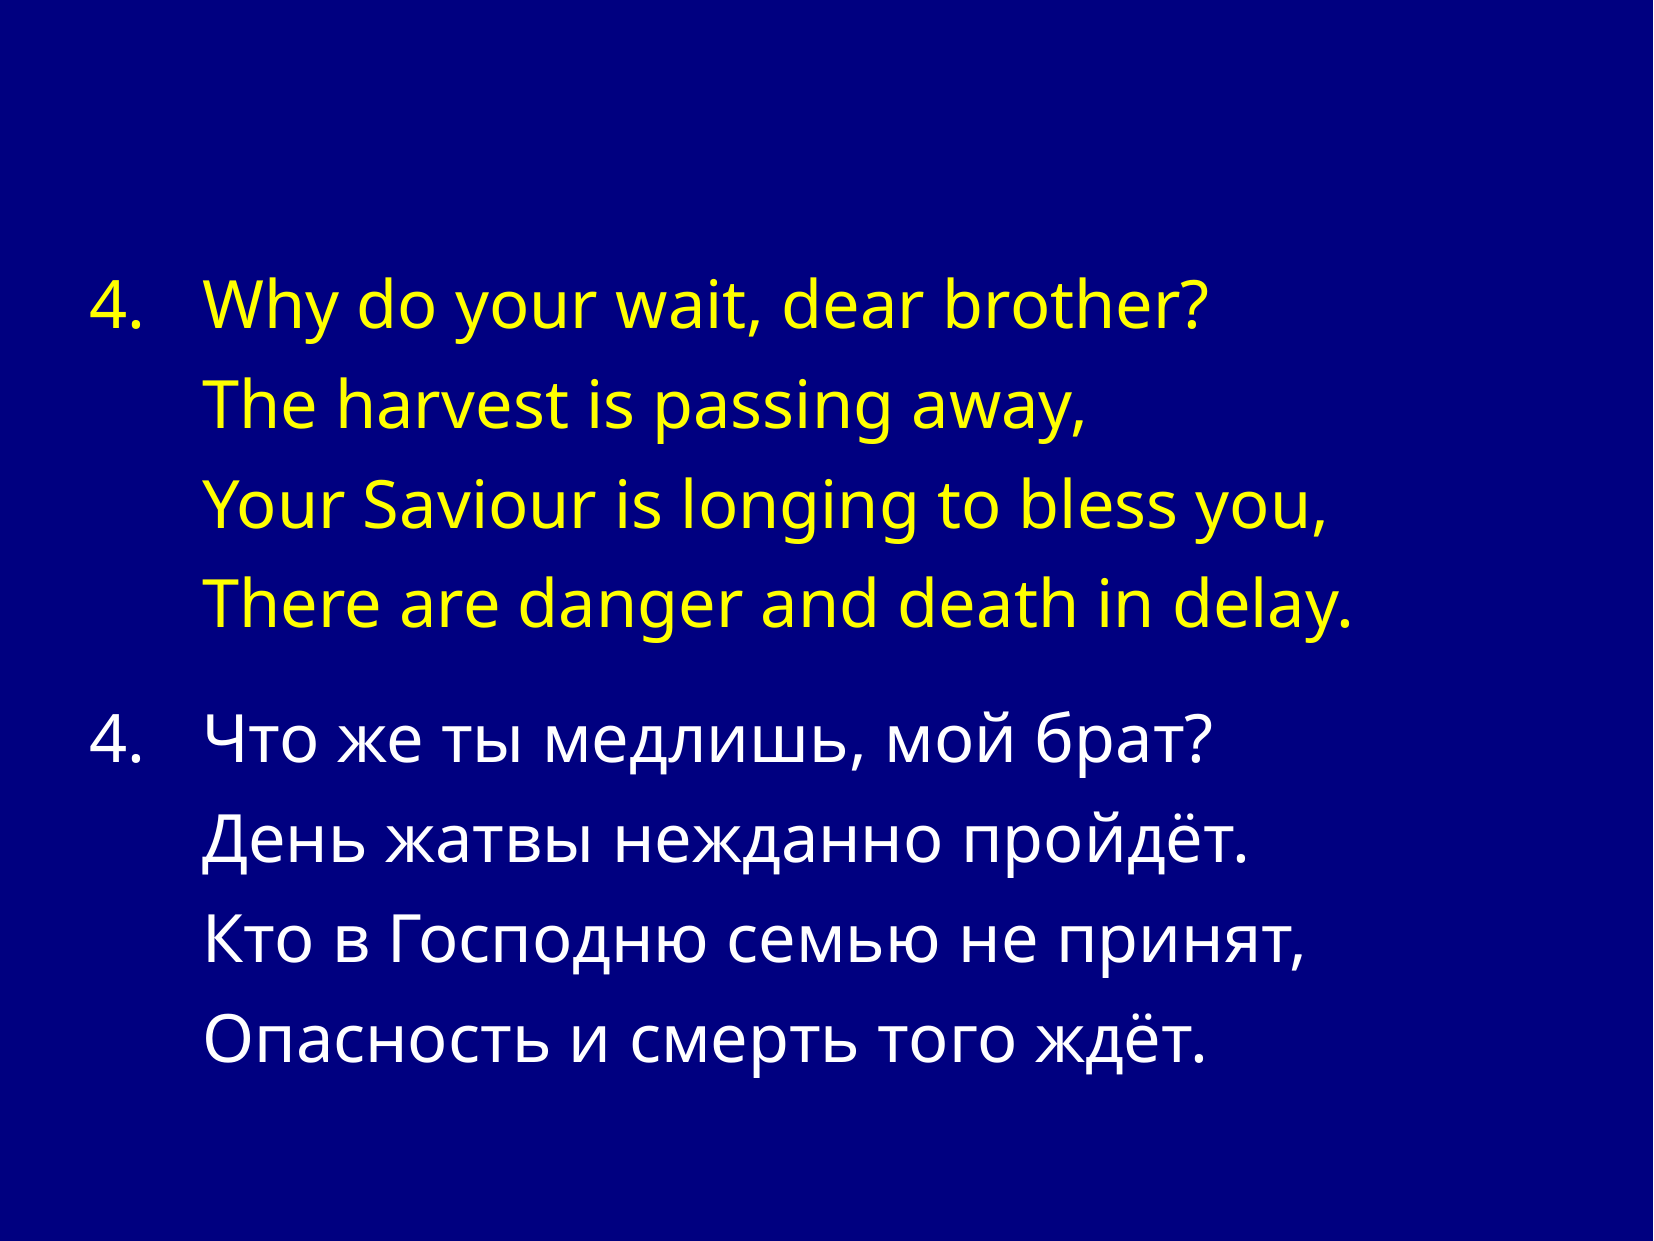

4.	Why do your wait, dear brother?
	The harvest is passing away,
	Your Saviour is longing to bless you,
	There are danger and death in delay.
4.	Что же ты медлишь, мой брат?
	День жатвы нежданно пройдёт.
	Кто в Господню семью не принят,
	Опасность и смерть того ждёт.